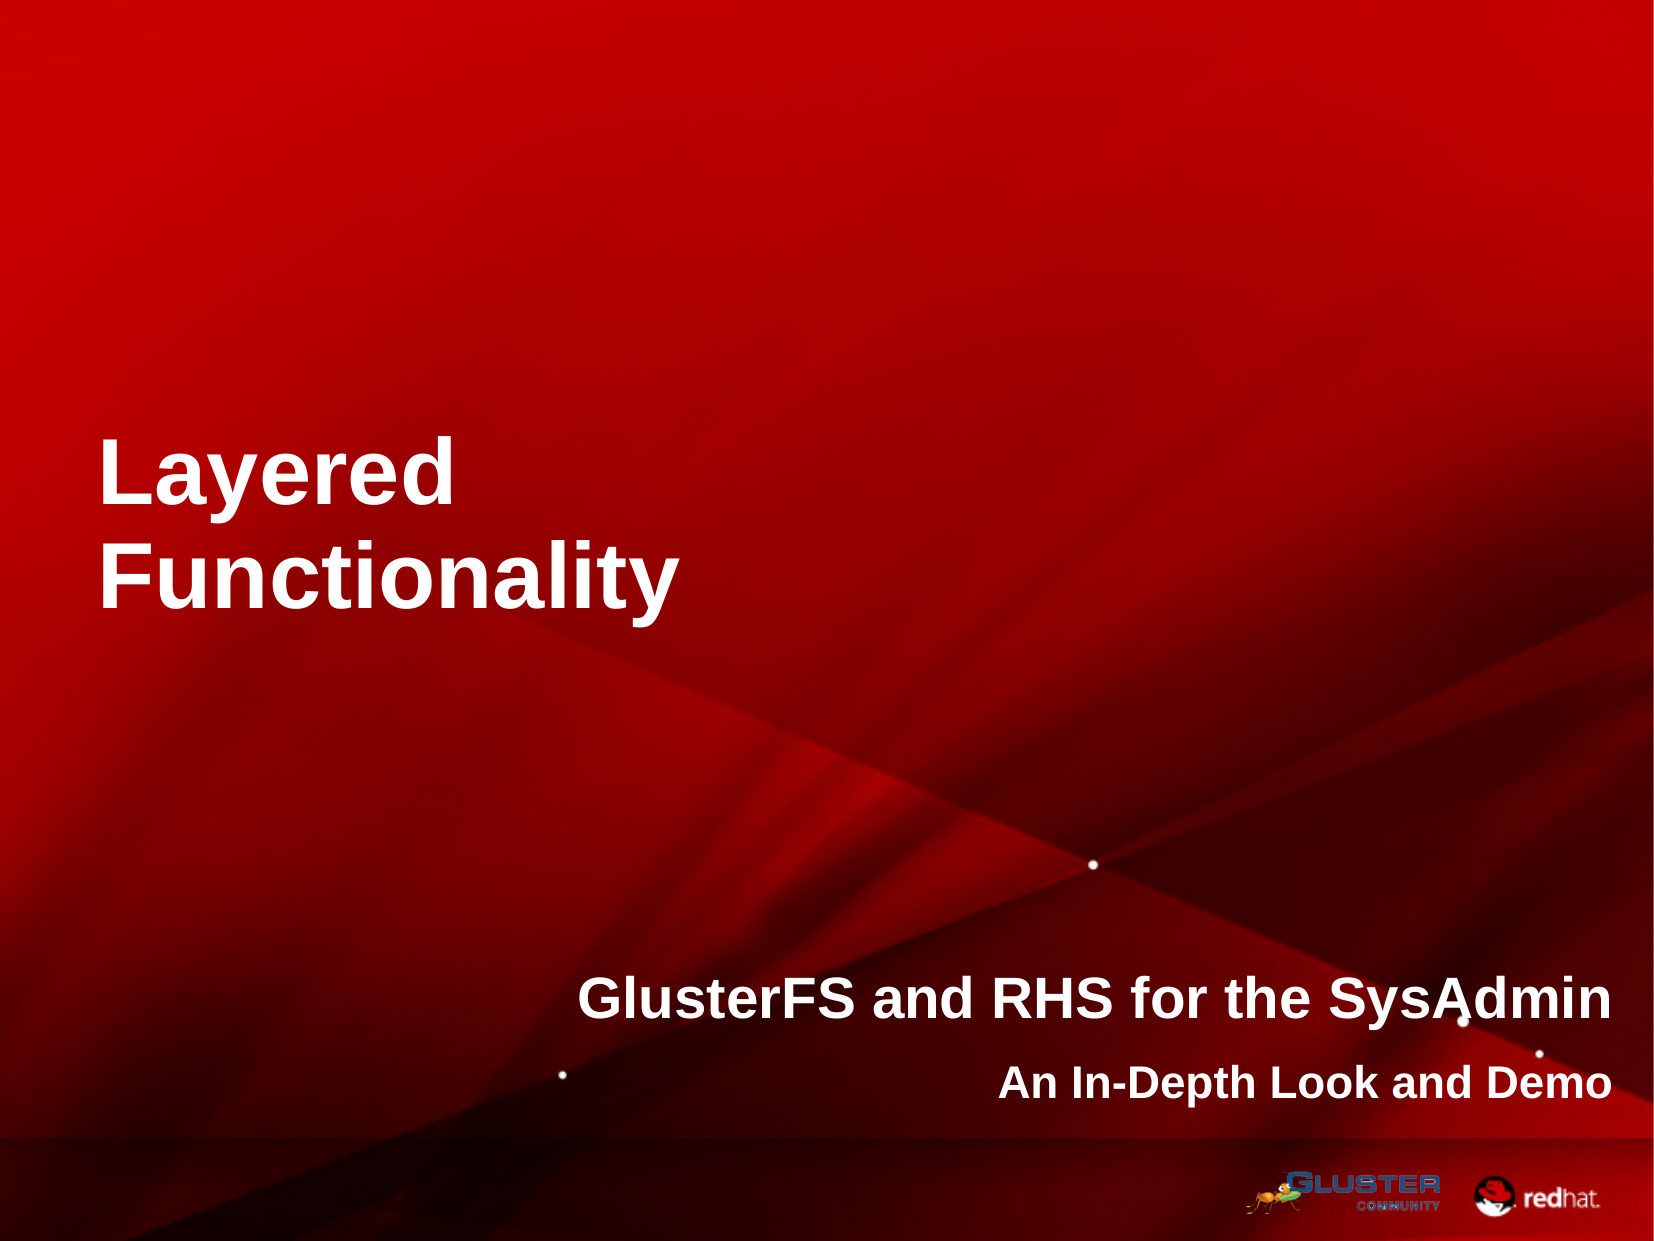

# Layered Functionality
GlusterFS and RHS for the SysAdmin
An In-Depth Look and Demo